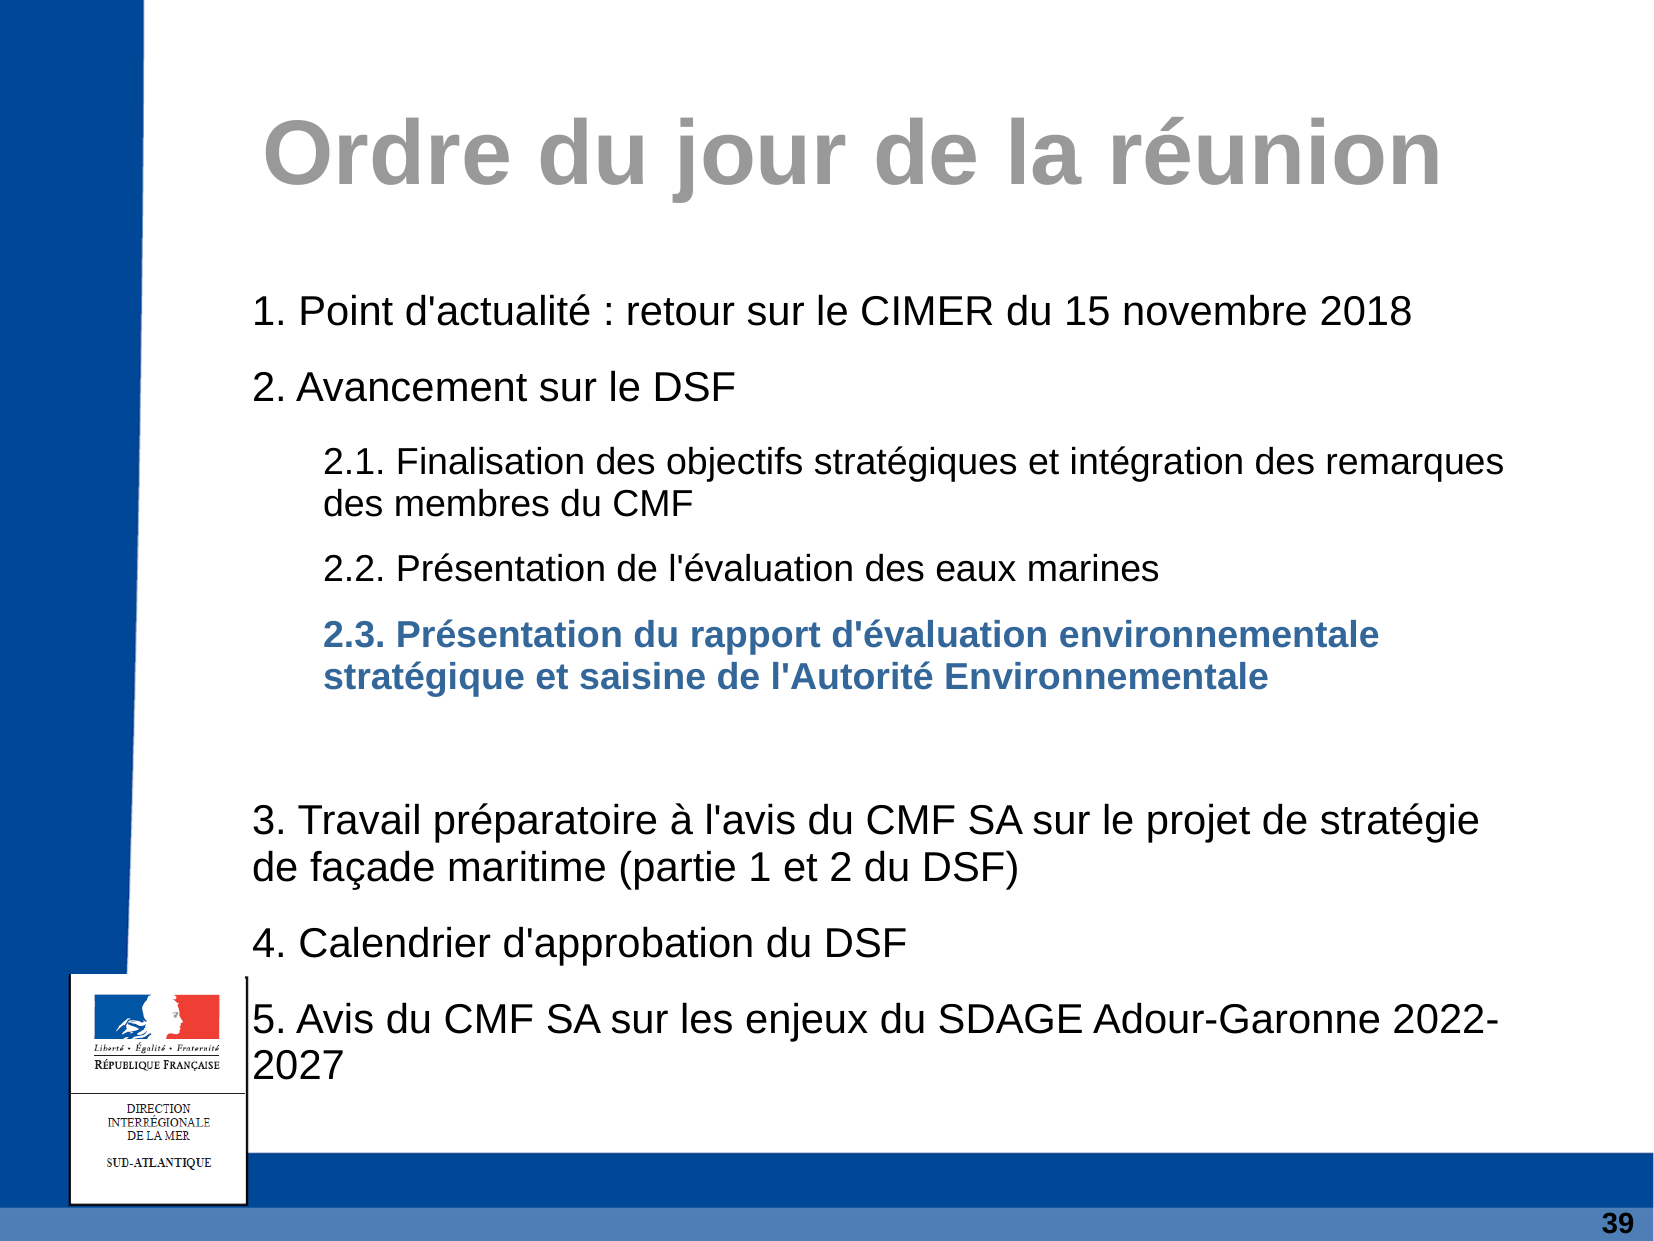

# Ordre du jour de la réunion
1. Point d'actualité : retour sur le CIMER du 15 novembre 2018
2. Avancement sur le DSF
2.1. Finalisation des objectifs stratégiques et intégration des remarques des membres du CMF
2.2. Présentation de l'évaluation des eaux marines
2.3. Présentation du rapport d'évaluation environnementale stratégique et saisine de l'Autorité Environnementale
3. Travail préparatoire à l'avis du CMF SA sur le projet de stratégie de façade maritime (partie 1 et 2 du DSF)
4. Calendrier d'approbation du DSF
5. Avis du CMF SA sur les enjeux du SDAGE Adour-Garonne 2022-2027